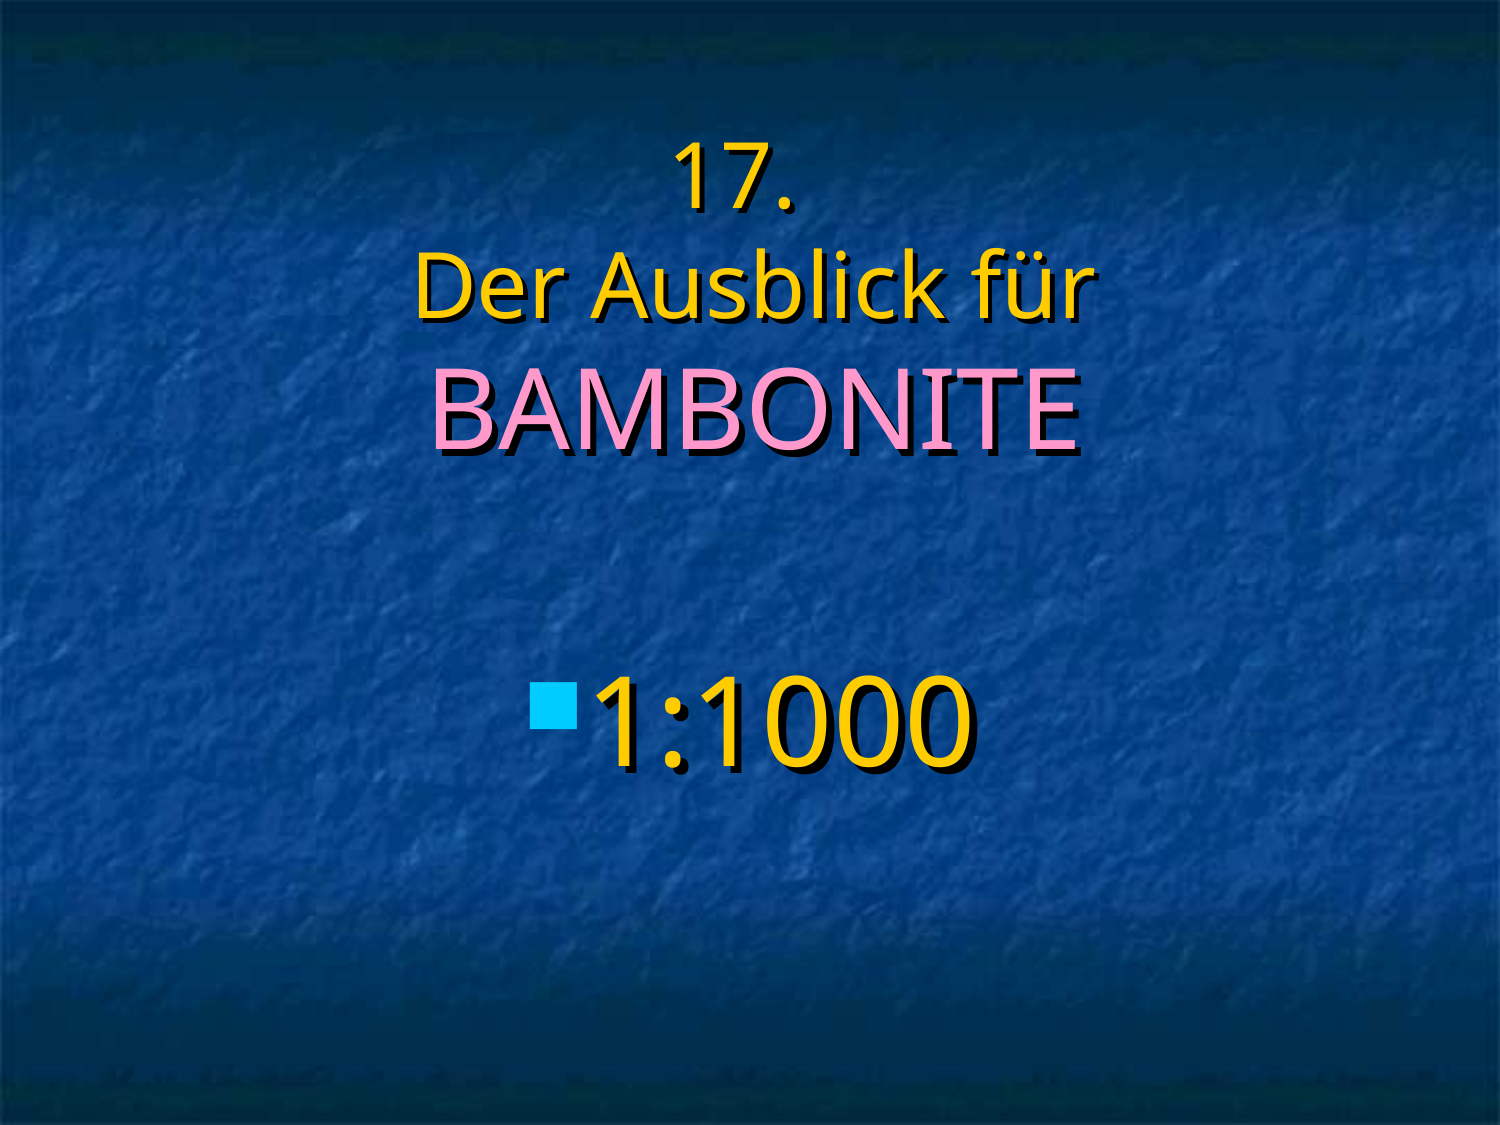

# 17. Der Ausblick für BAMBONITE
1:1000